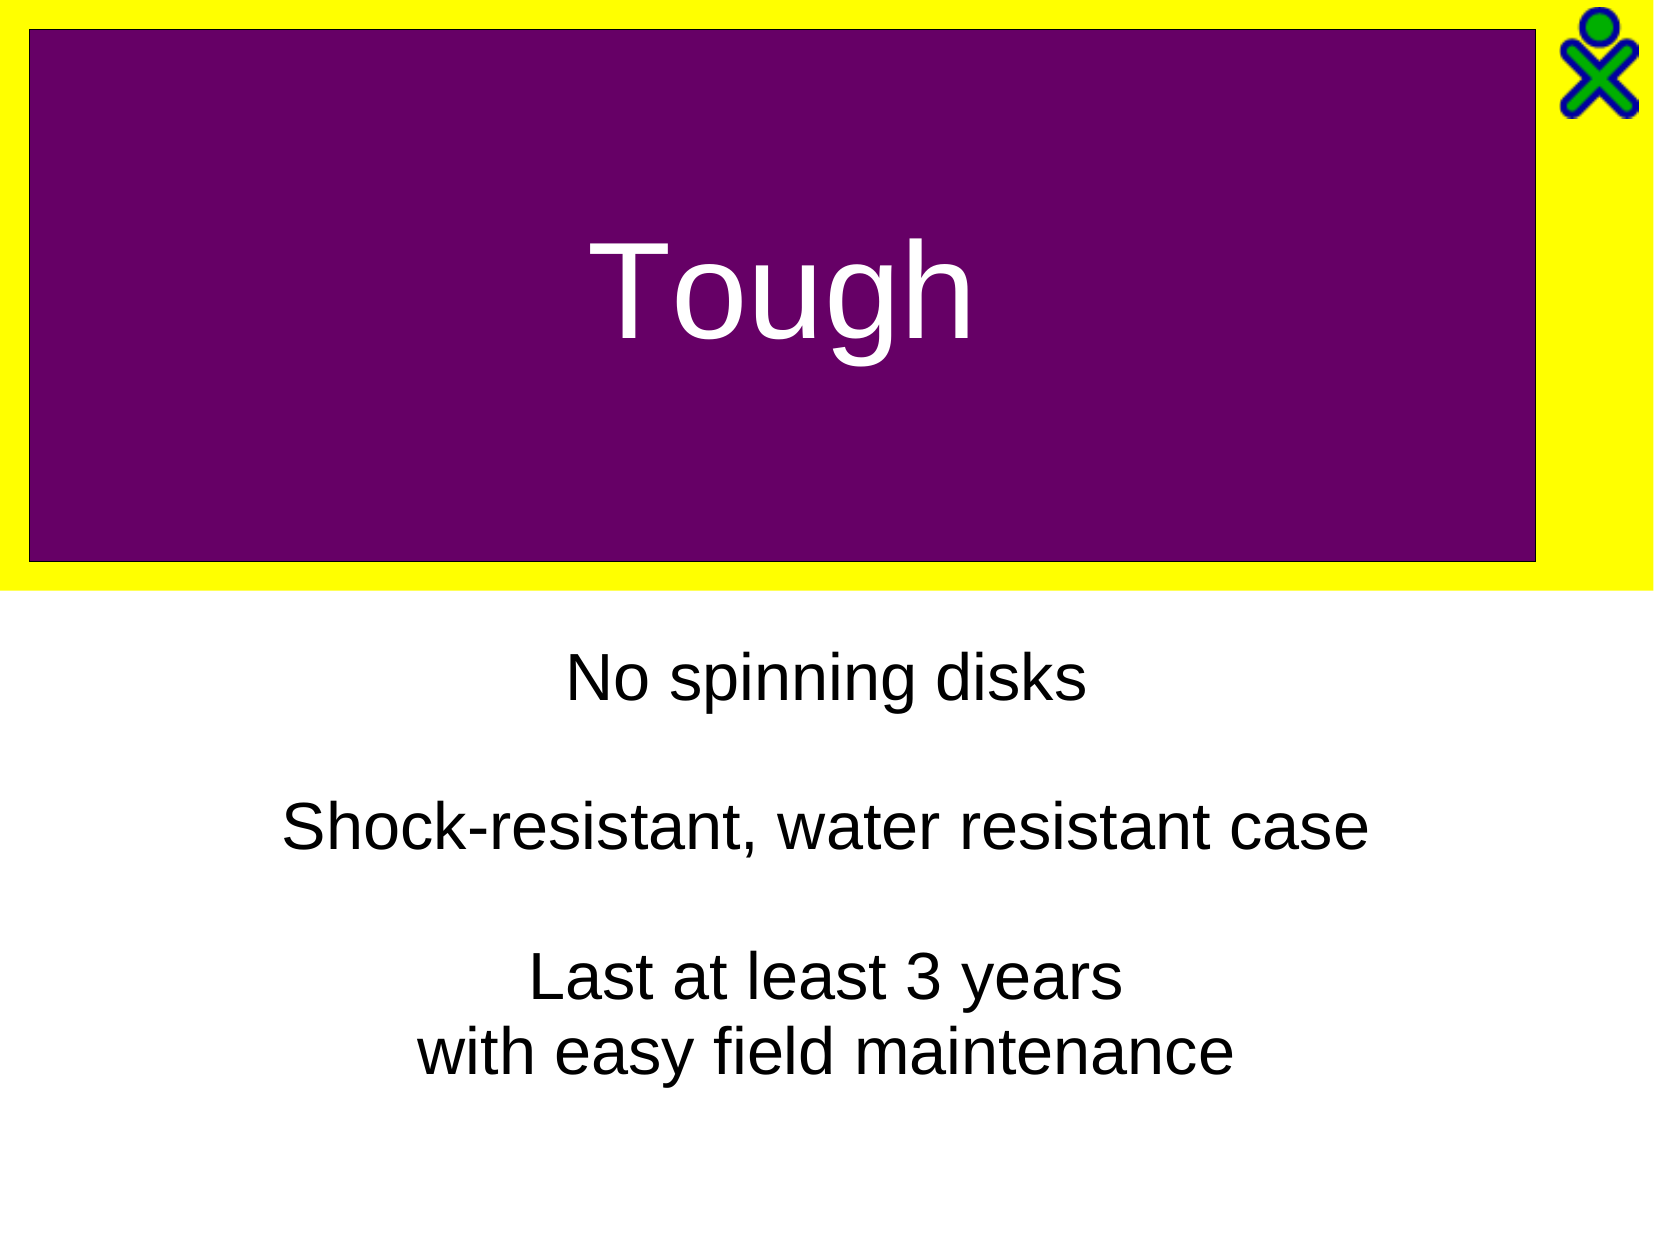

# Tough
No spinning disks
Shock-resistant, water resistant case
Last at least 3 years
with easy field maintenance